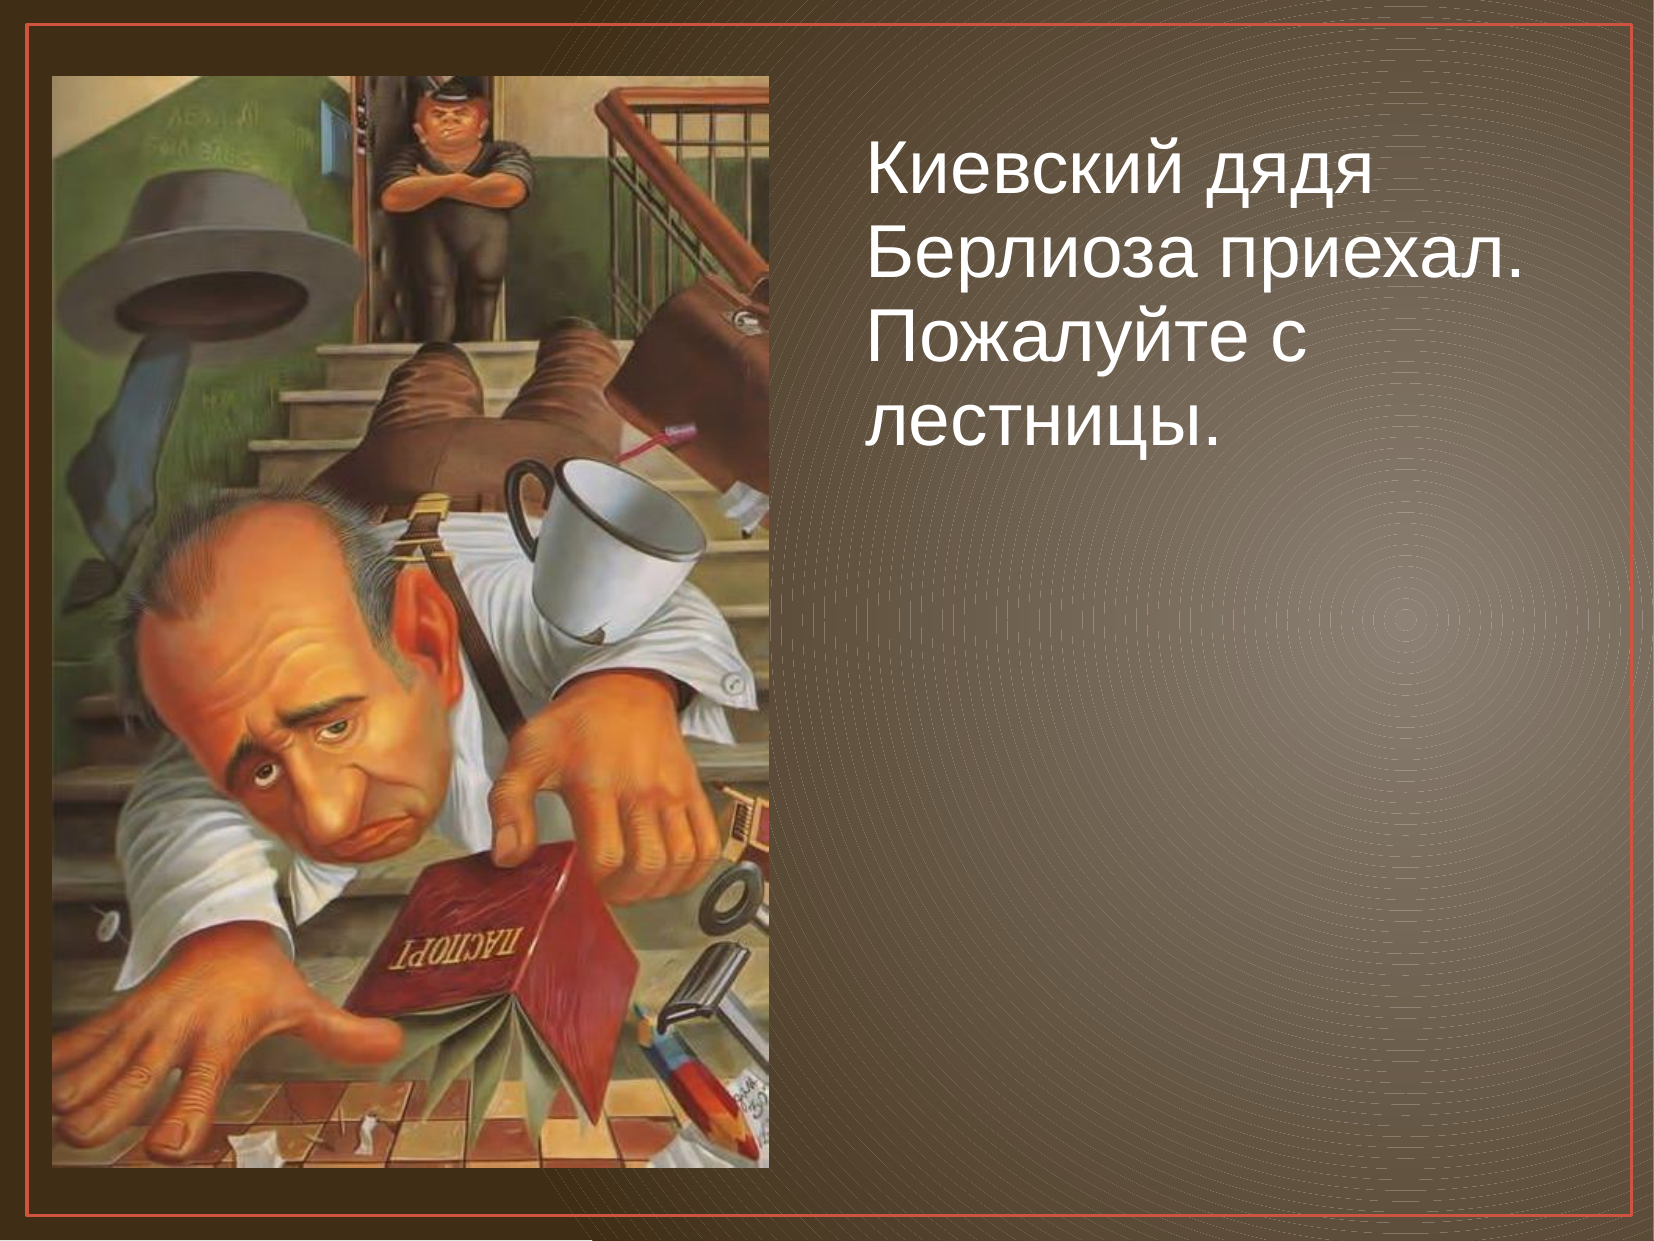

Киевский дядя Берлиоза приехал. Пожалуйте с лестницы.